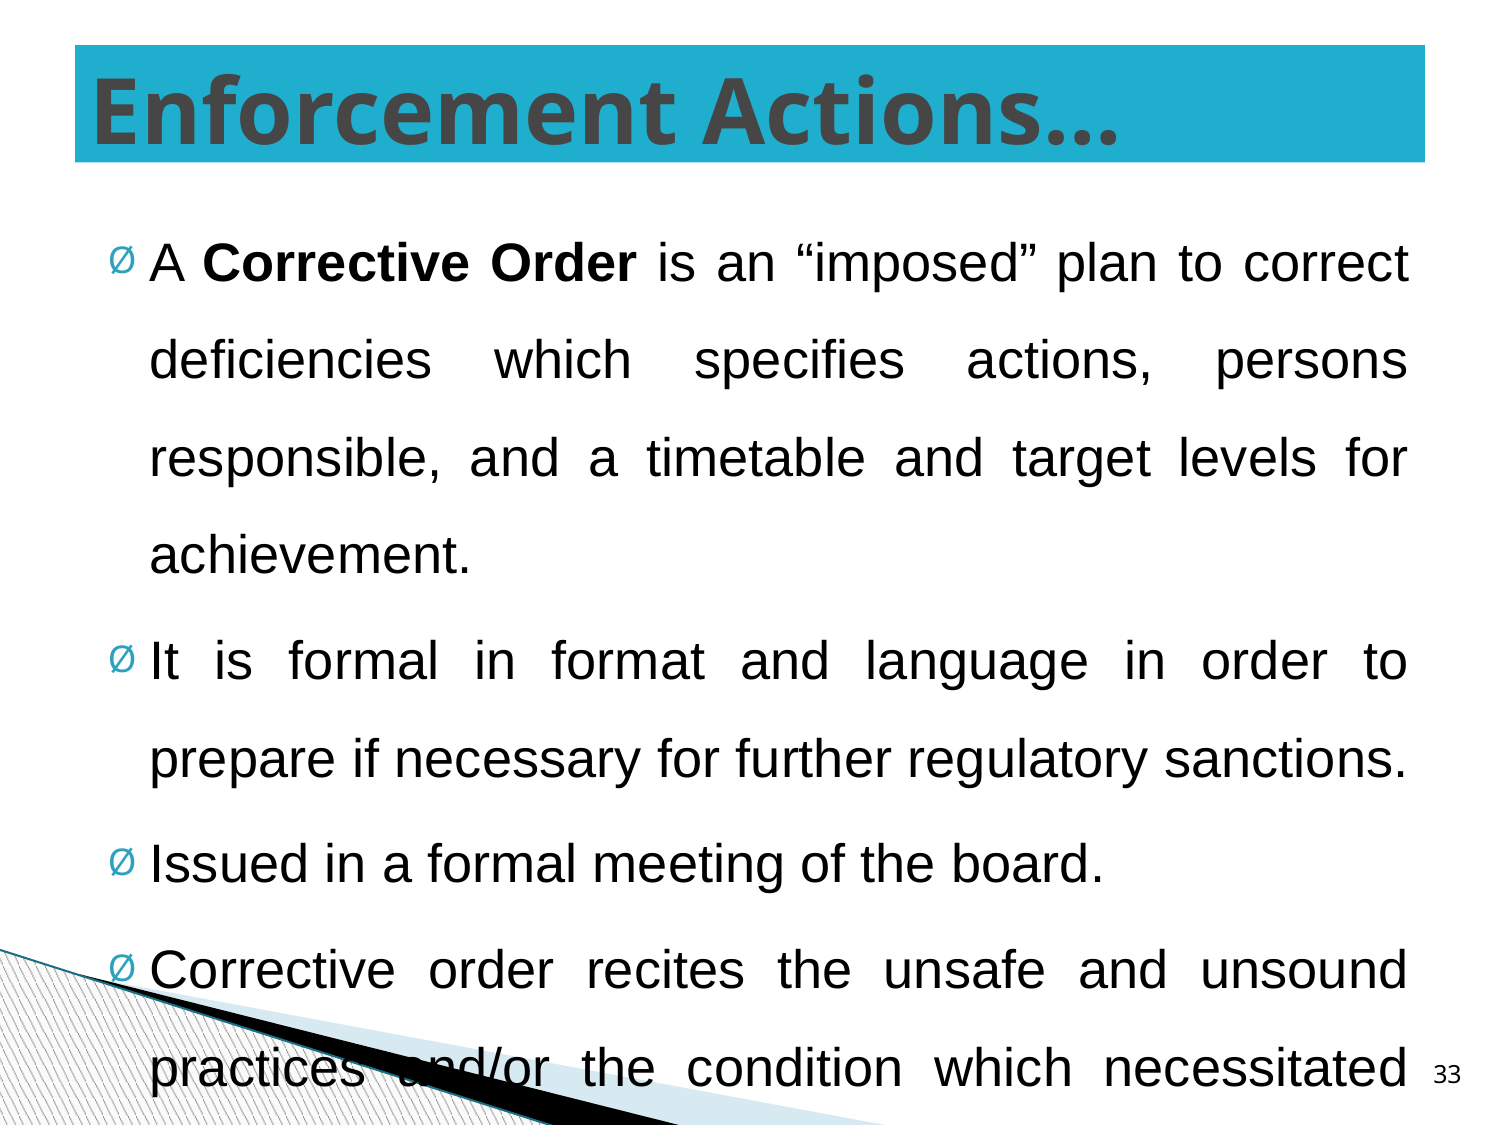

# Enforcement Actions…
A Corrective Order is an “imposed” plan to correct deficiencies which specifies actions, persons responsible, and a timetable and target levels for achievement.
It is formal in format and language in order to prepare if necessary for further regulatory sanctions.
Issued in a formal meeting of the board.
Corrective order recites the unsafe and unsound practices and/or the condition which necessitated the order.